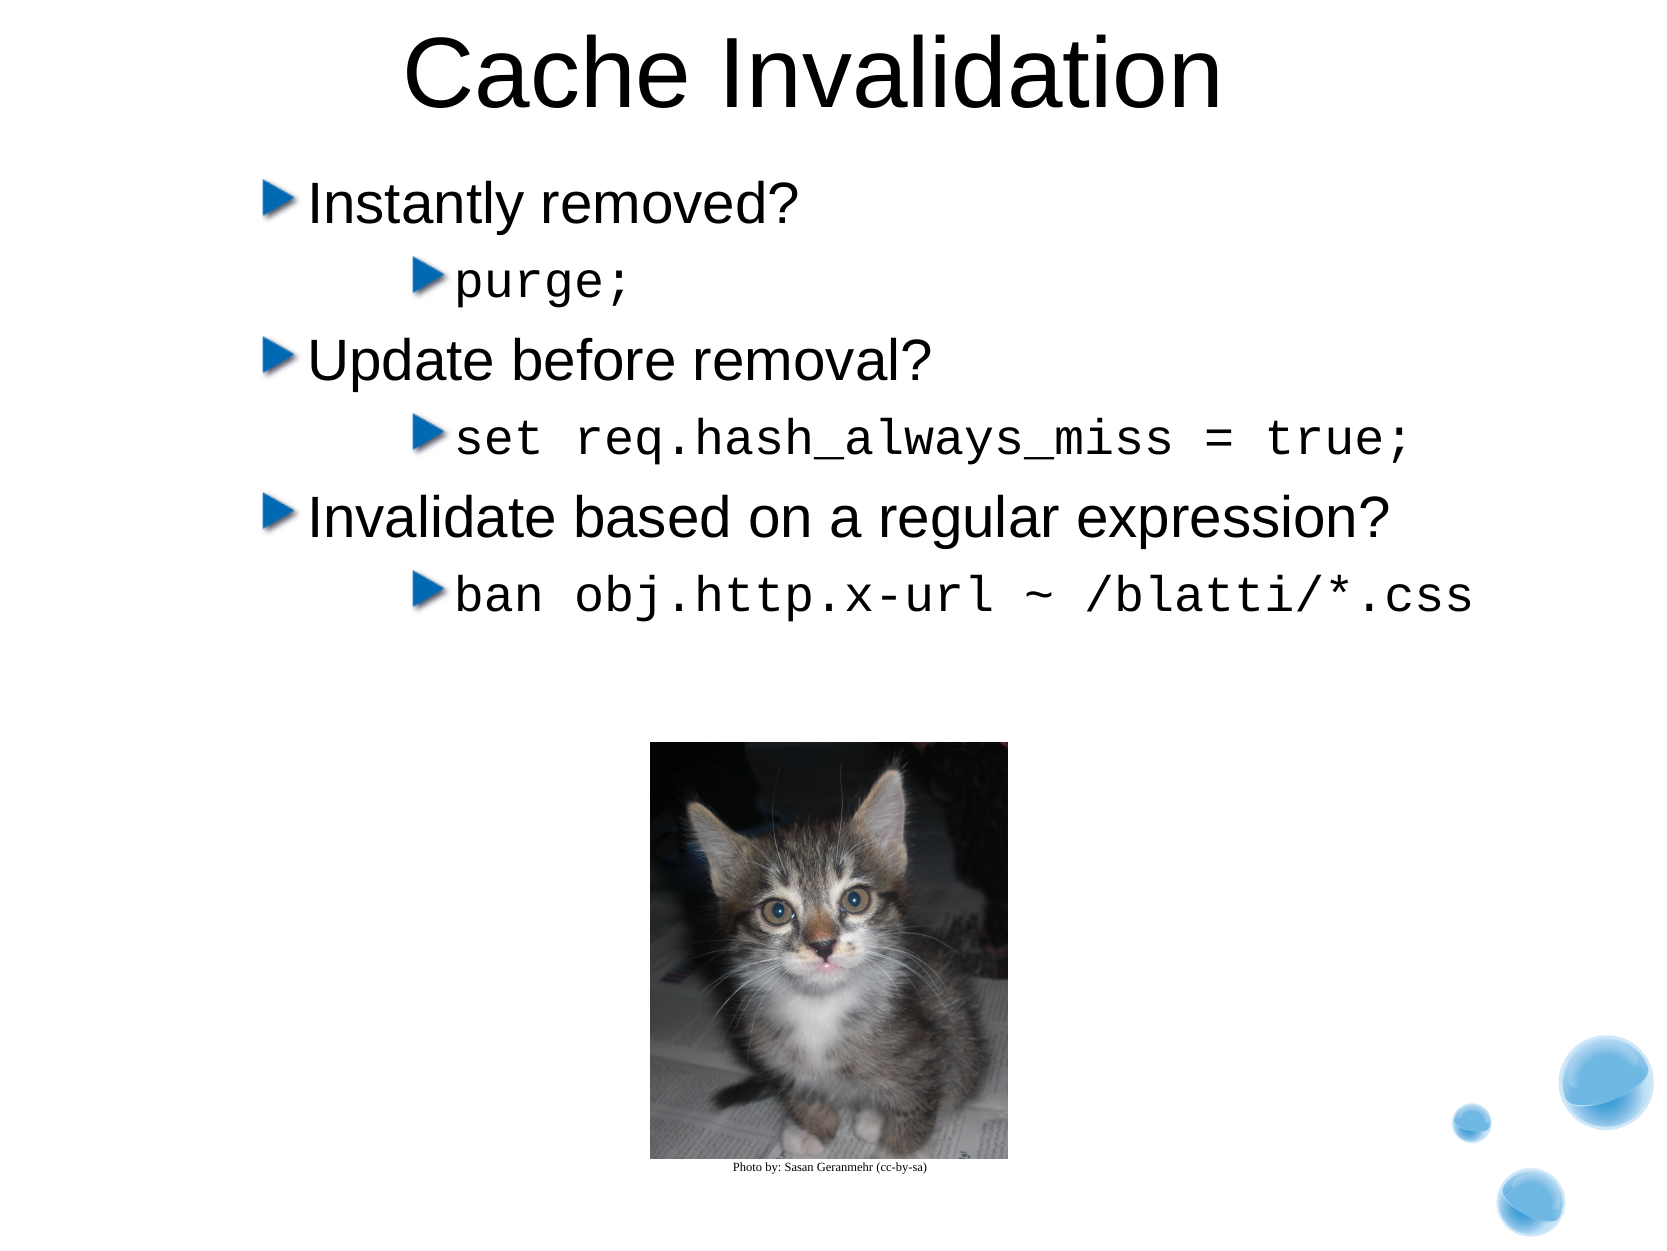

# Cache Invalidation
Instantly removed?
purge;
Update before removal?
set req.hash_always_miss = true;
Invalidate based on a regular expression?
ban obj.http.x-url ~ /blatti/*.css
Photo by: Sasan Geranmehr (cc-by-sa)